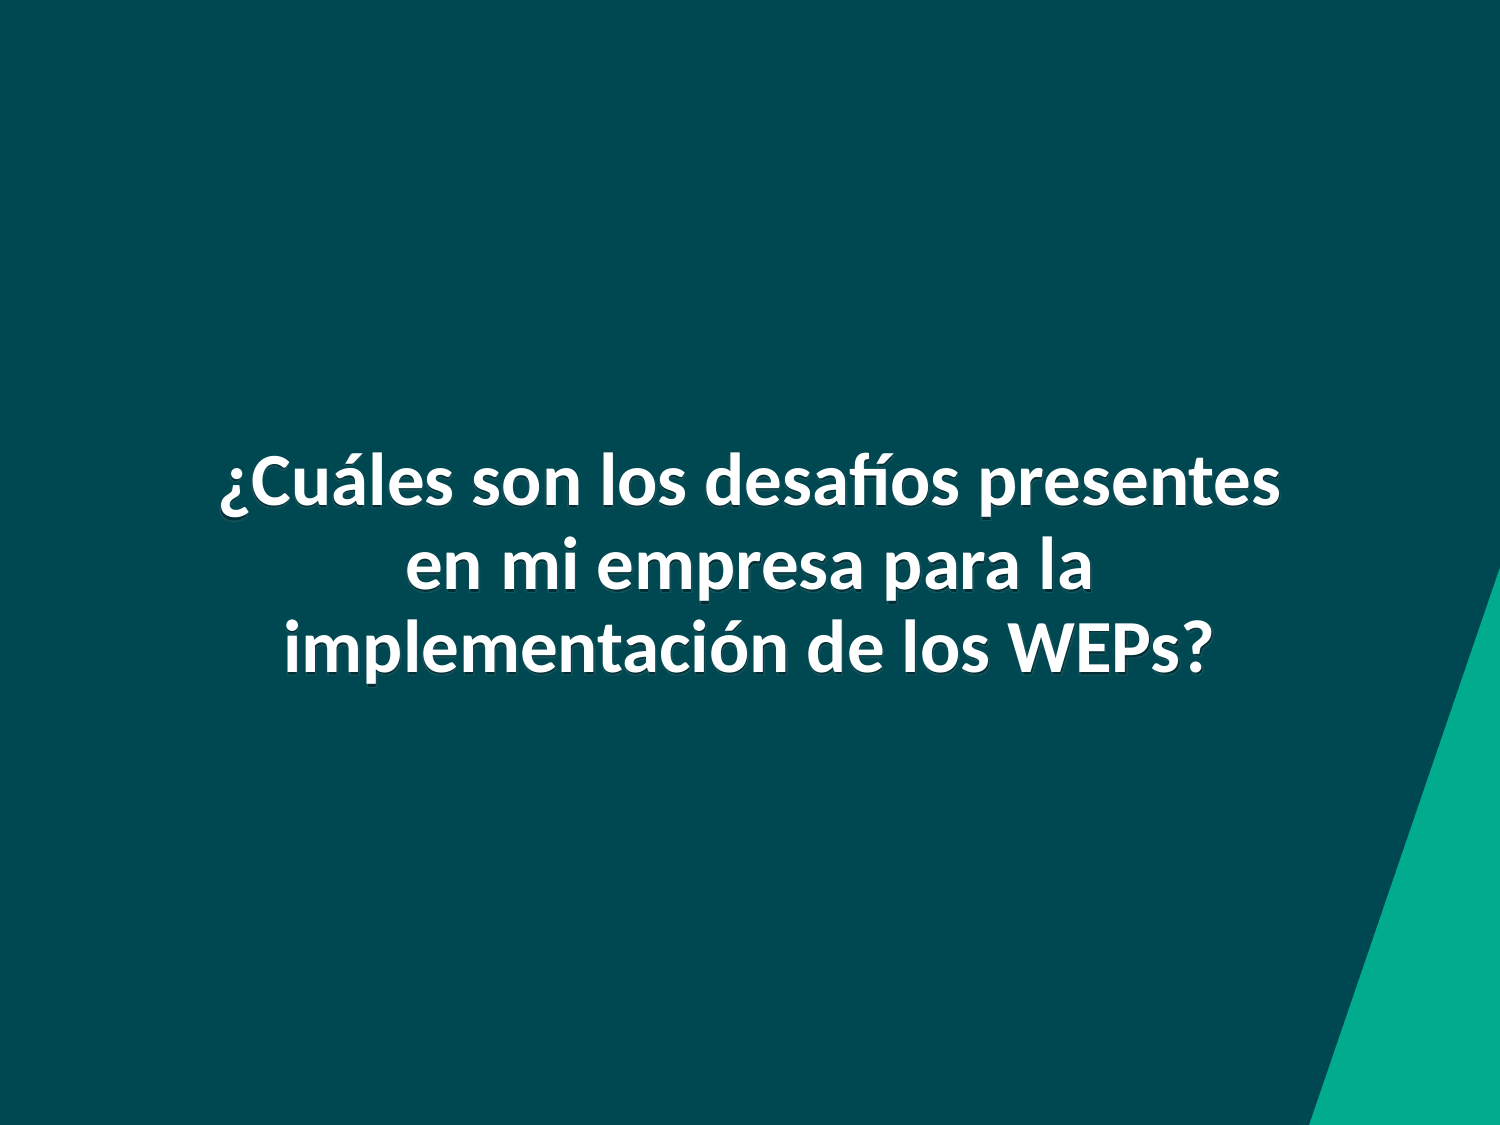

# ¿Cuáles son los desafíos presentes en mi empresa para la implementación de los WEPs?